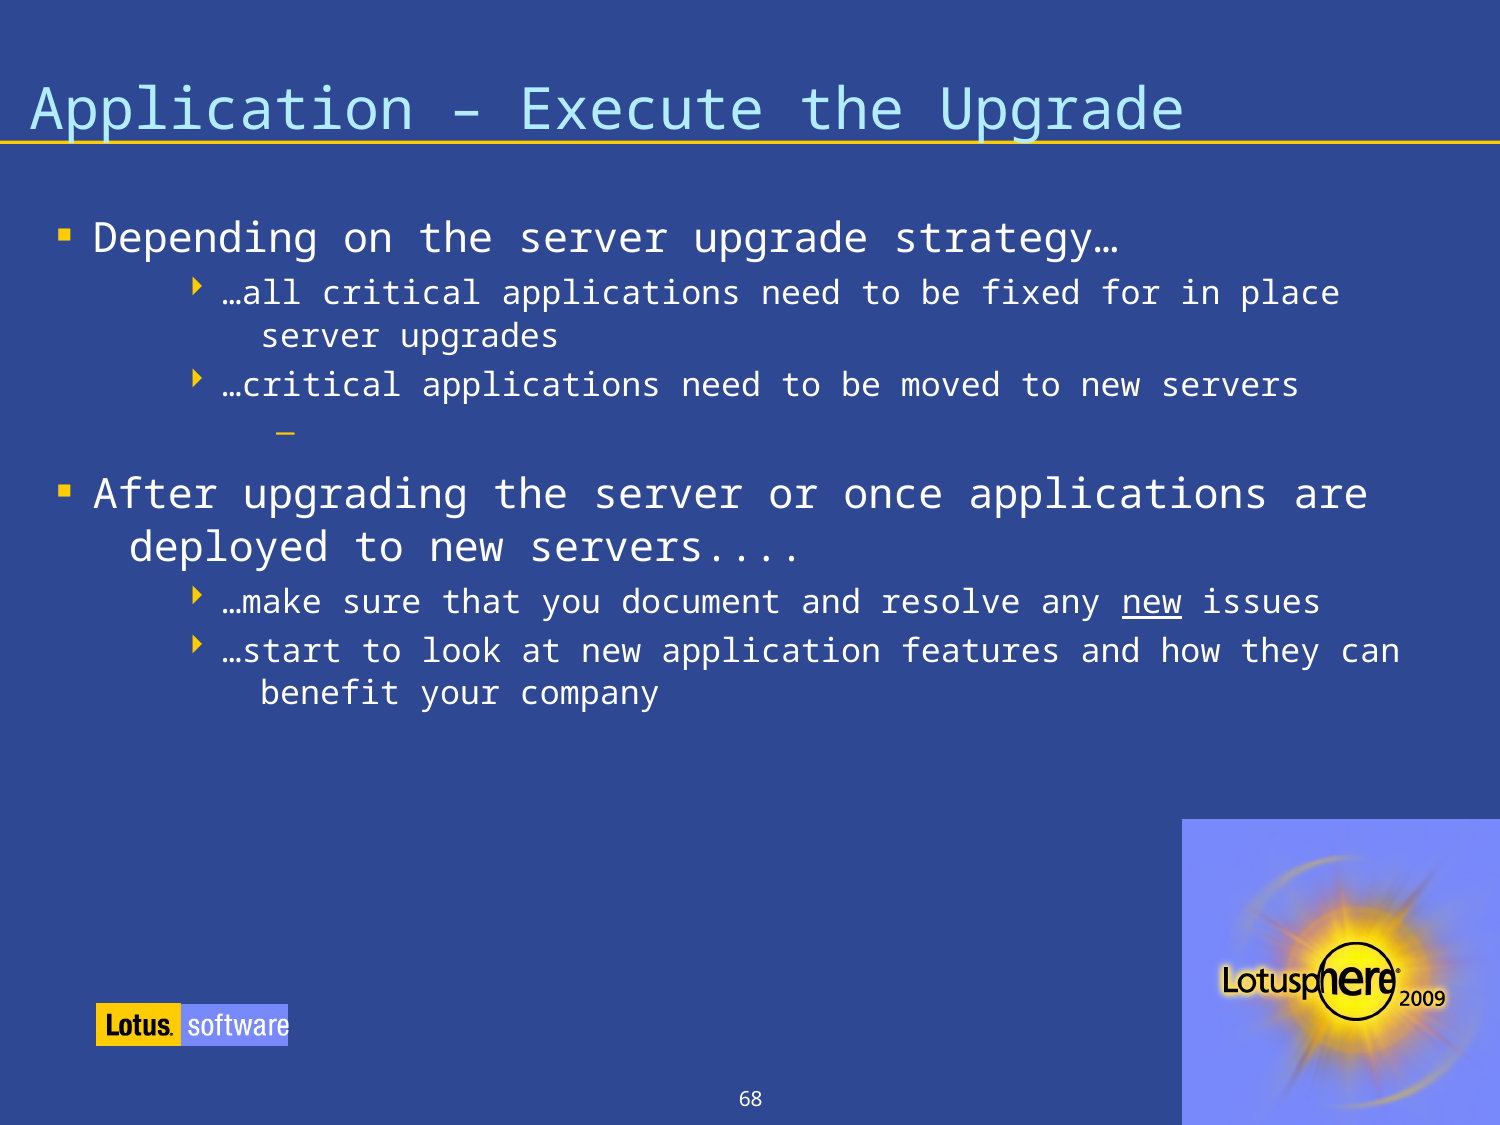

# Application – Execute the Upgrade
Depending on the server upgrade strategy…
…all critical applications need to be fixed for in place server upgrades
…critical applications need to be moved to new servers
After upgrading the server or once applications are deployed to new servers....
…make sure that you document and resolve any new issues
…start to look at new application features and how they can benefit your company
68